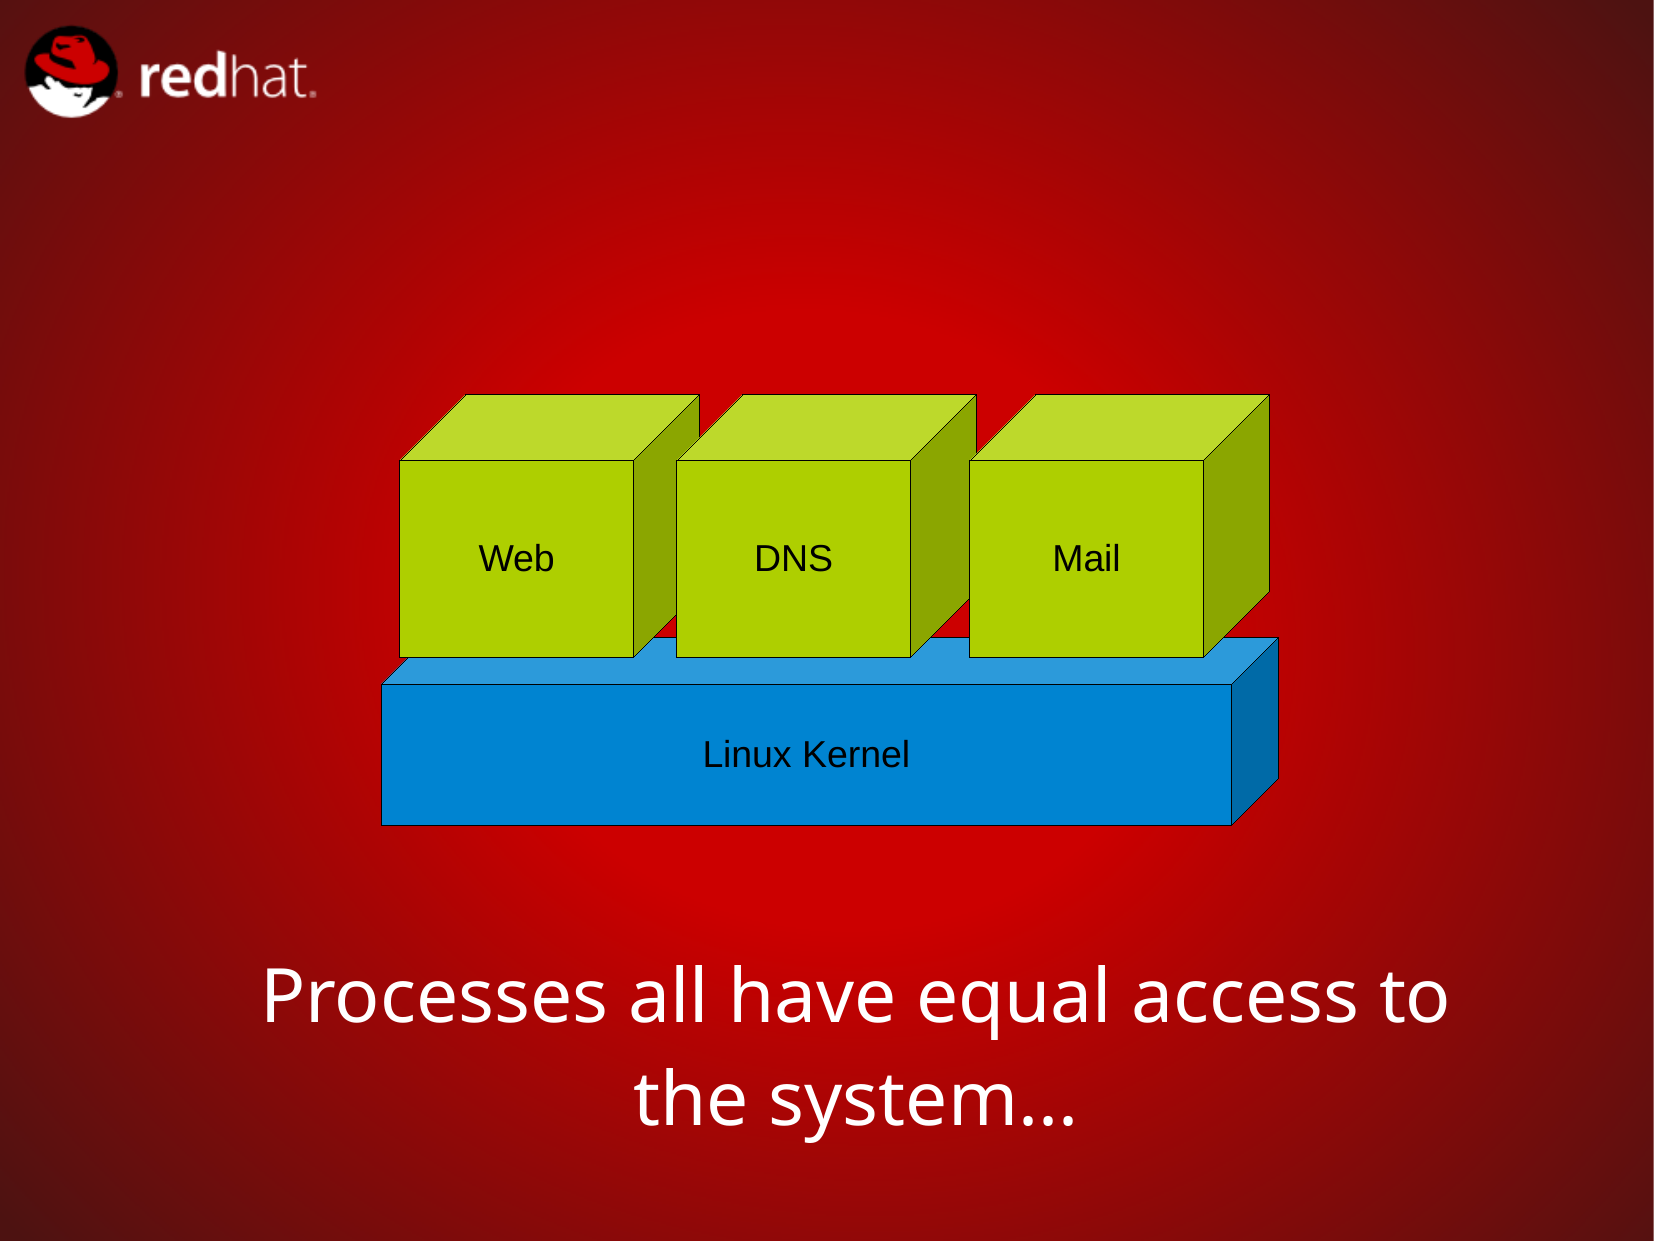

Web
DNS
Mail
Linux Kernel
Processes all have equal access to the system...